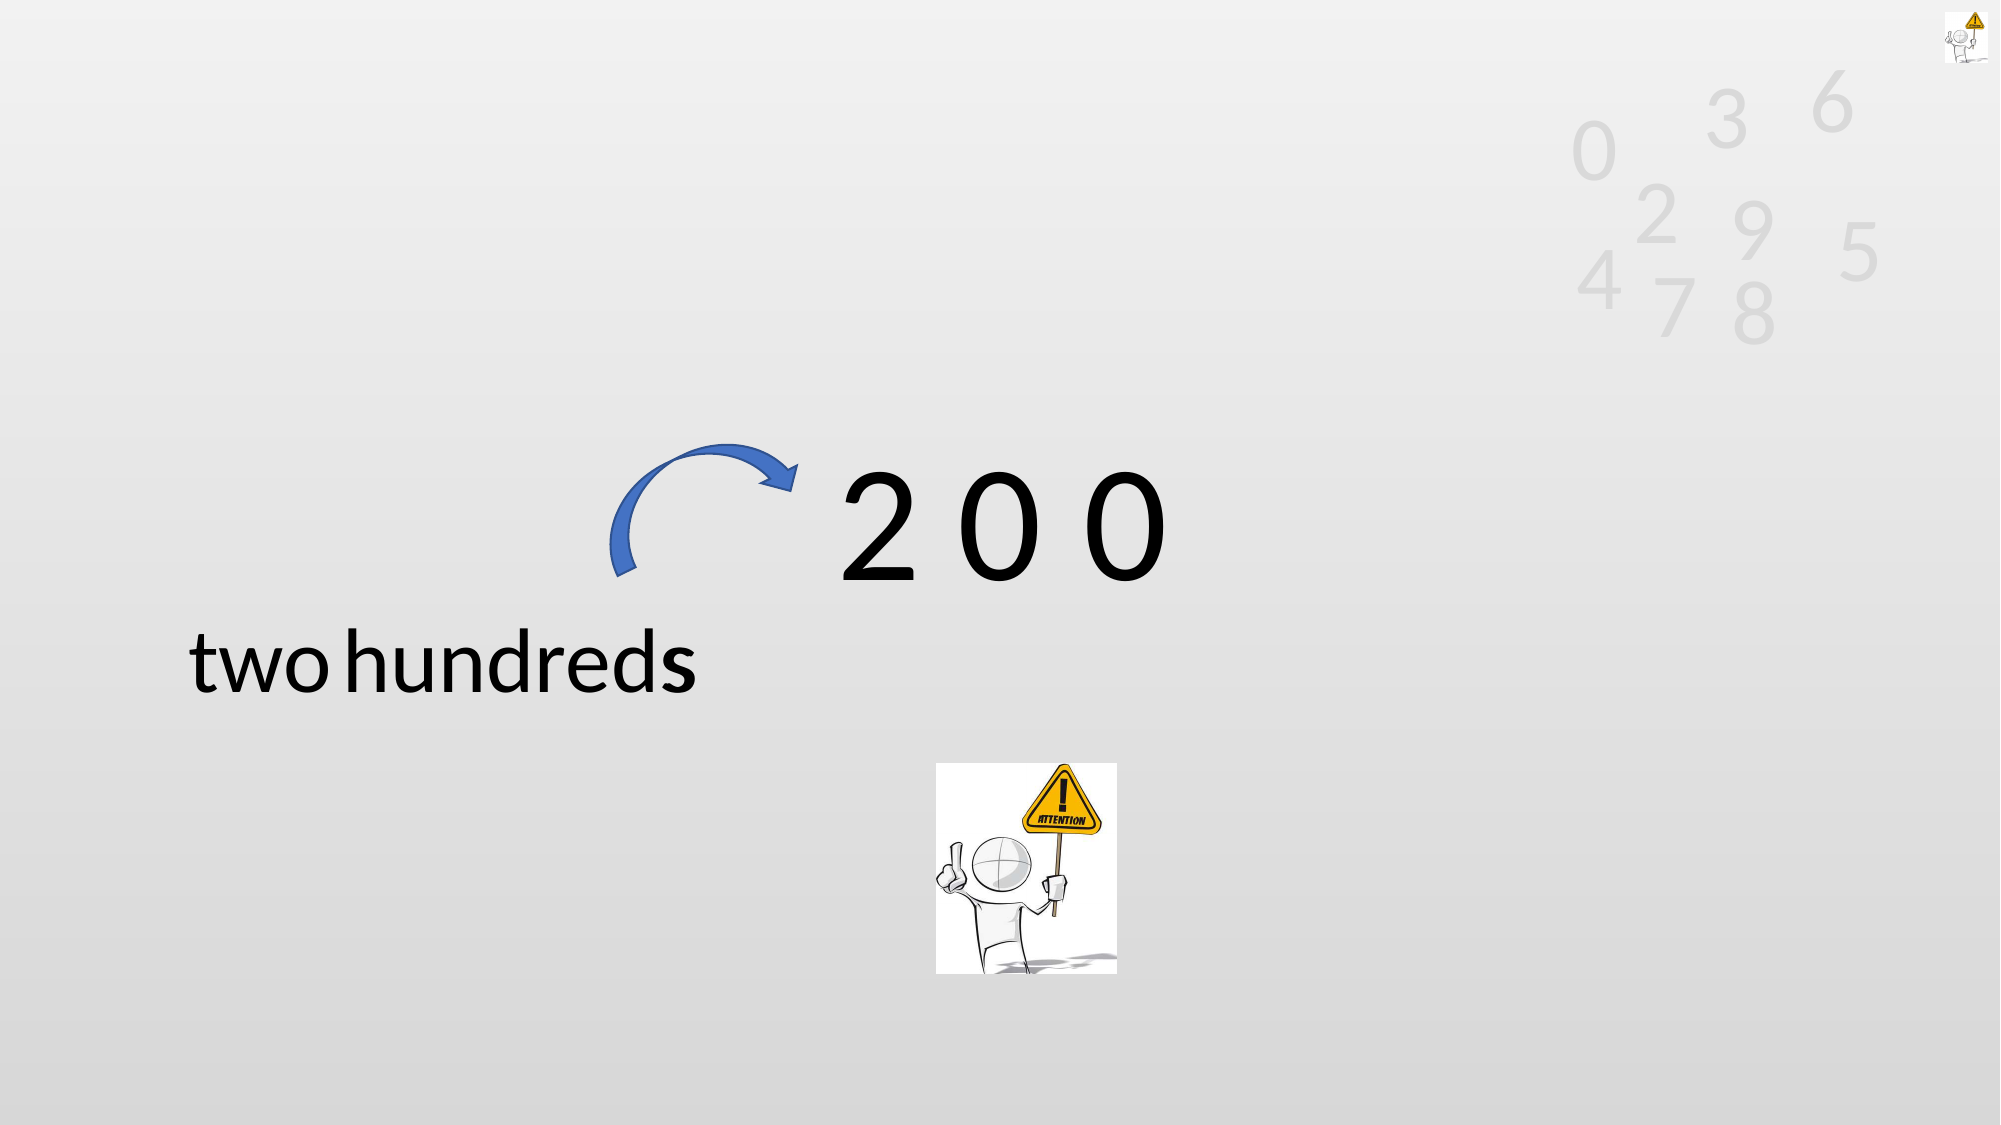

6
3
0
2
9
5
4
7
8
2
0
0
two
hundreds
s